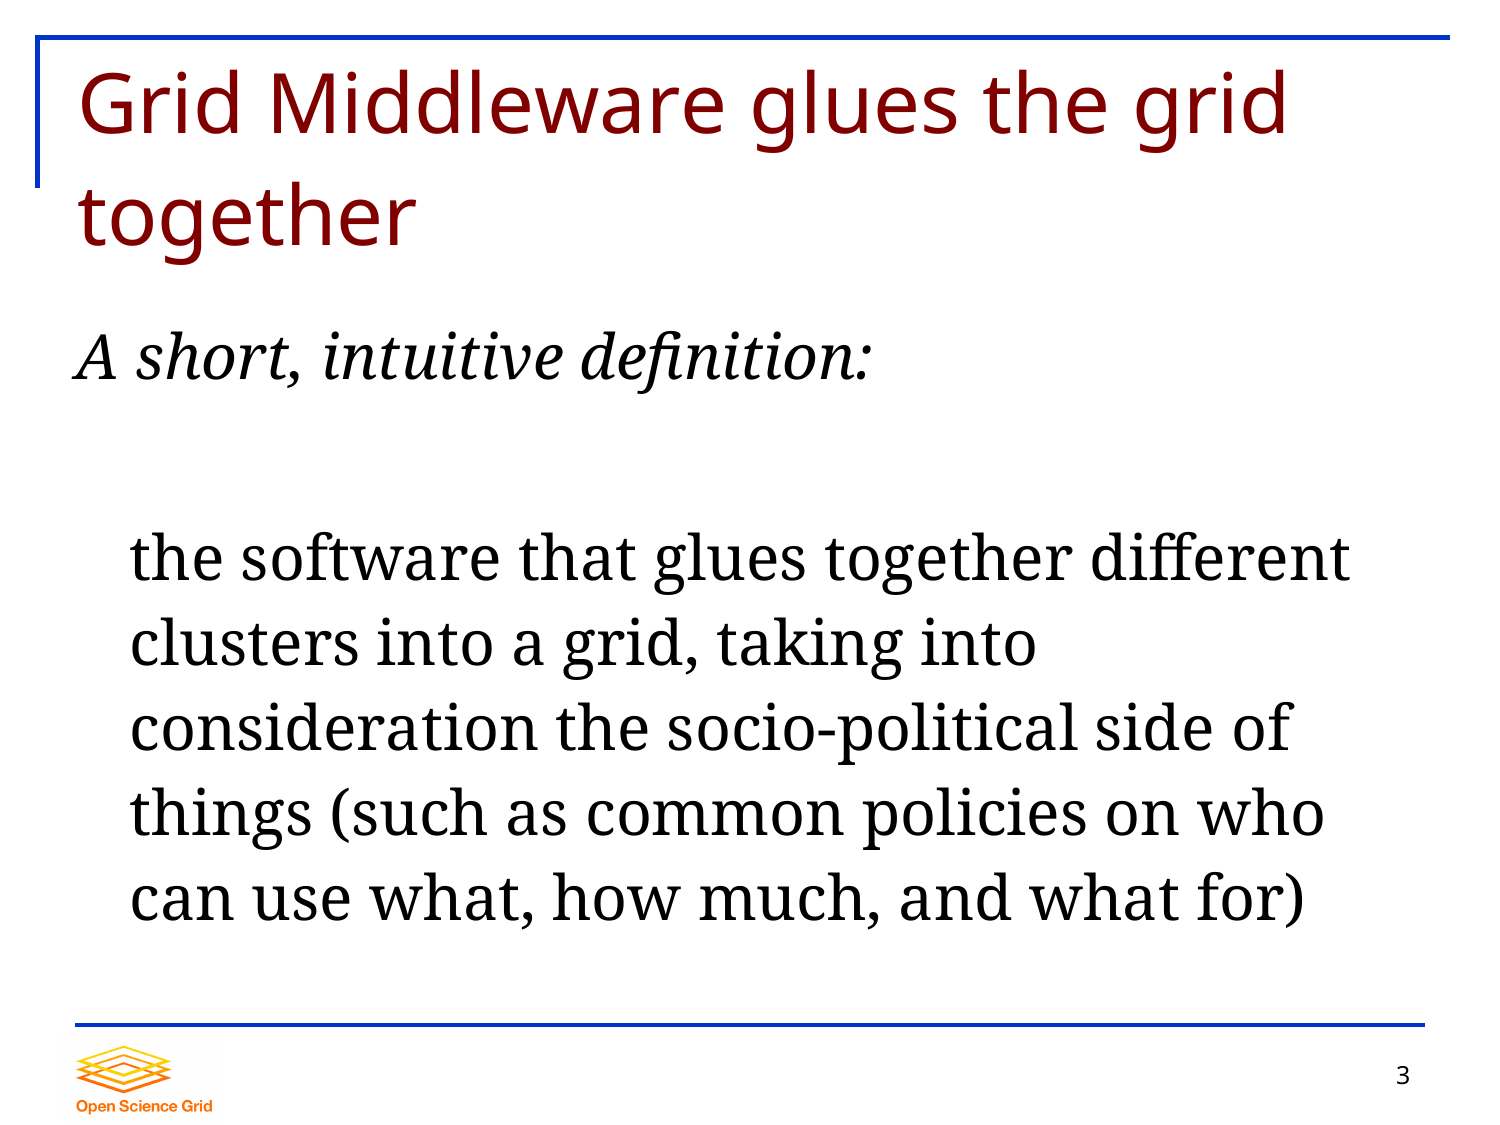

# Grid Middleware glues the grid together
A short, intuitive definition:
	the software that glues together different clusters into a grid, taking into consideration the socio-political side of things (such as common policies on who can use what, how much, and what for)
3